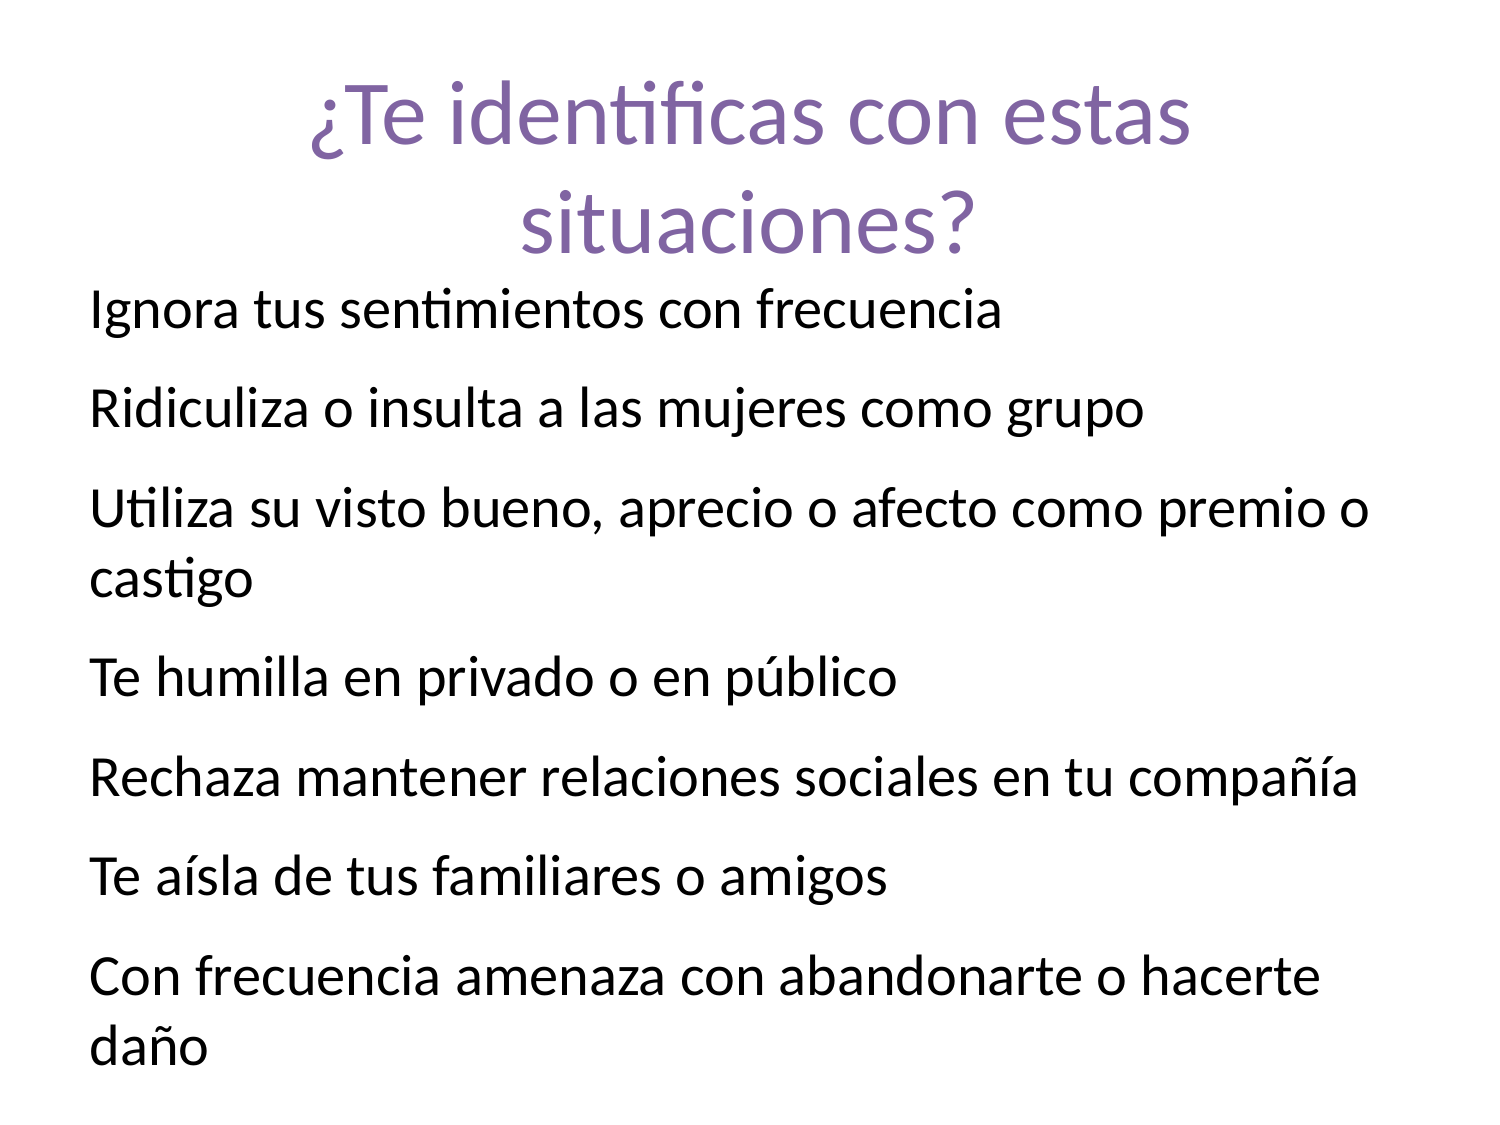

# ¿Te identificas con estas situaciones?
Ignora tus sentimientos con frecuencia
Ridiculiza o insulta a las mujeres como grupo
Utiliza su visto bueno, aprecio o afecto como premio o castigo
Te humilla en privado o en público
Rechaza mantener relaciones sociales en tu compañía
Te aísla de tus familiares o amigos
Con frecuencia amenaza con abandonarte o hacerte daño